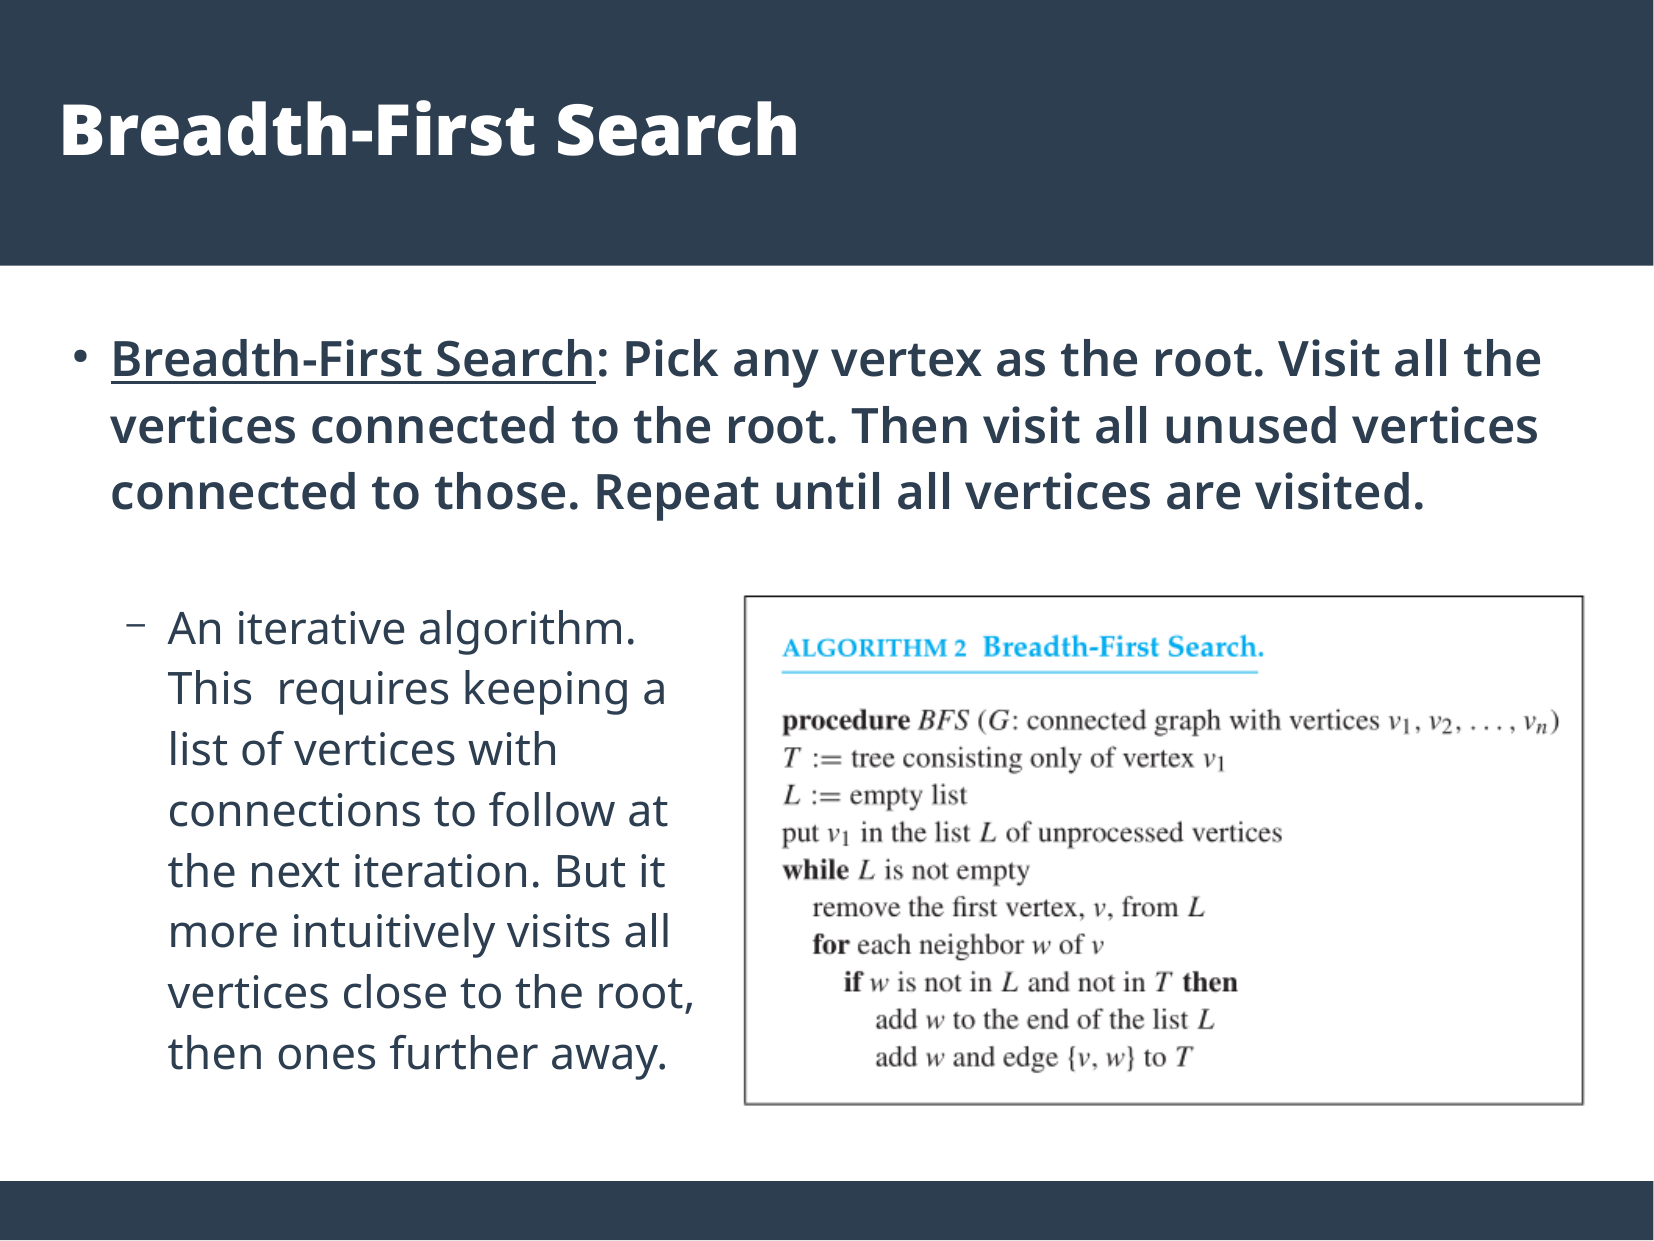

# Breadth-First Search
Breadth-First Search: Pick any vertex as the root. Visit all the vertices connected to the root. Then visit all unused vertices connected to those. Repeat until all vertices are visited.
An iterative algorithm. This requires keeping a list of vertices with connections to follow at the next iteration. But it more intuitively visits all vertices close to the root, then ones further away.